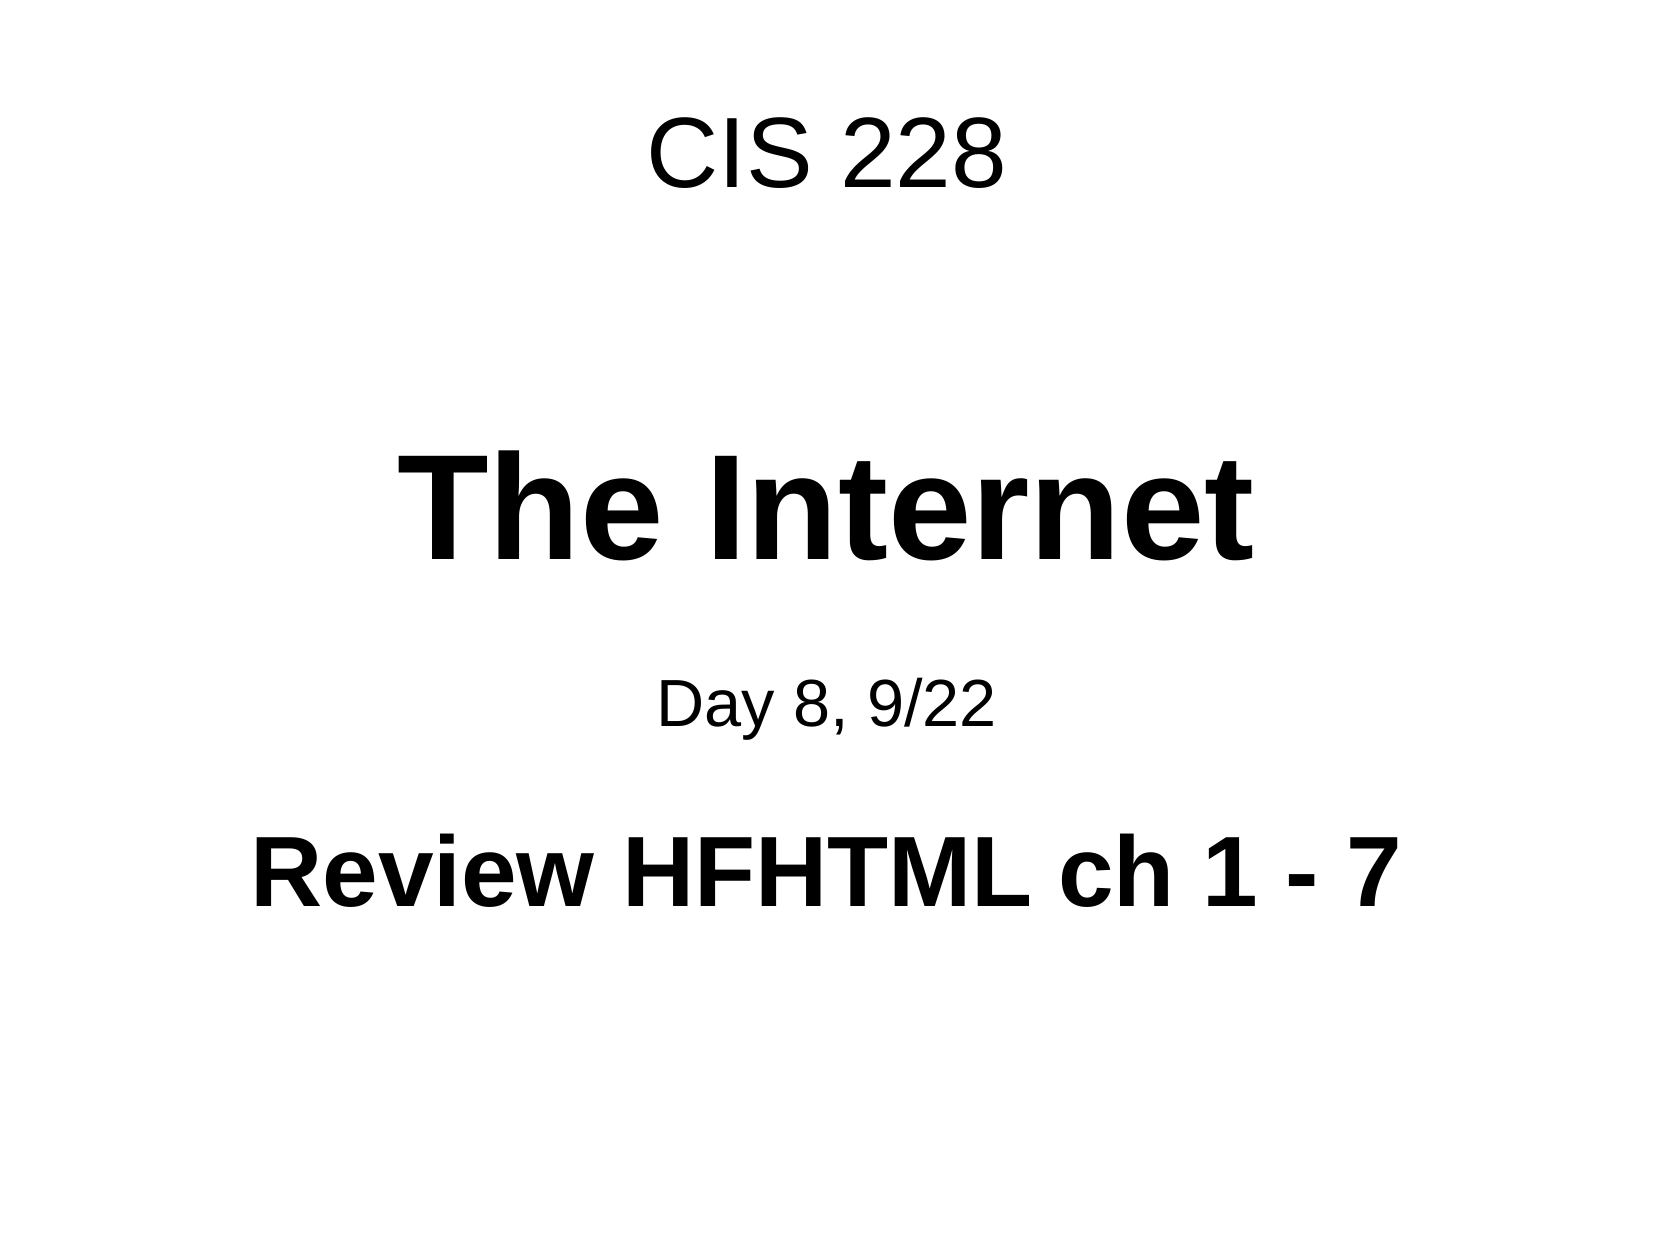

# CIS 228
The Internet
Day 8, 9/22
Review HFHTML ch 1 - 7